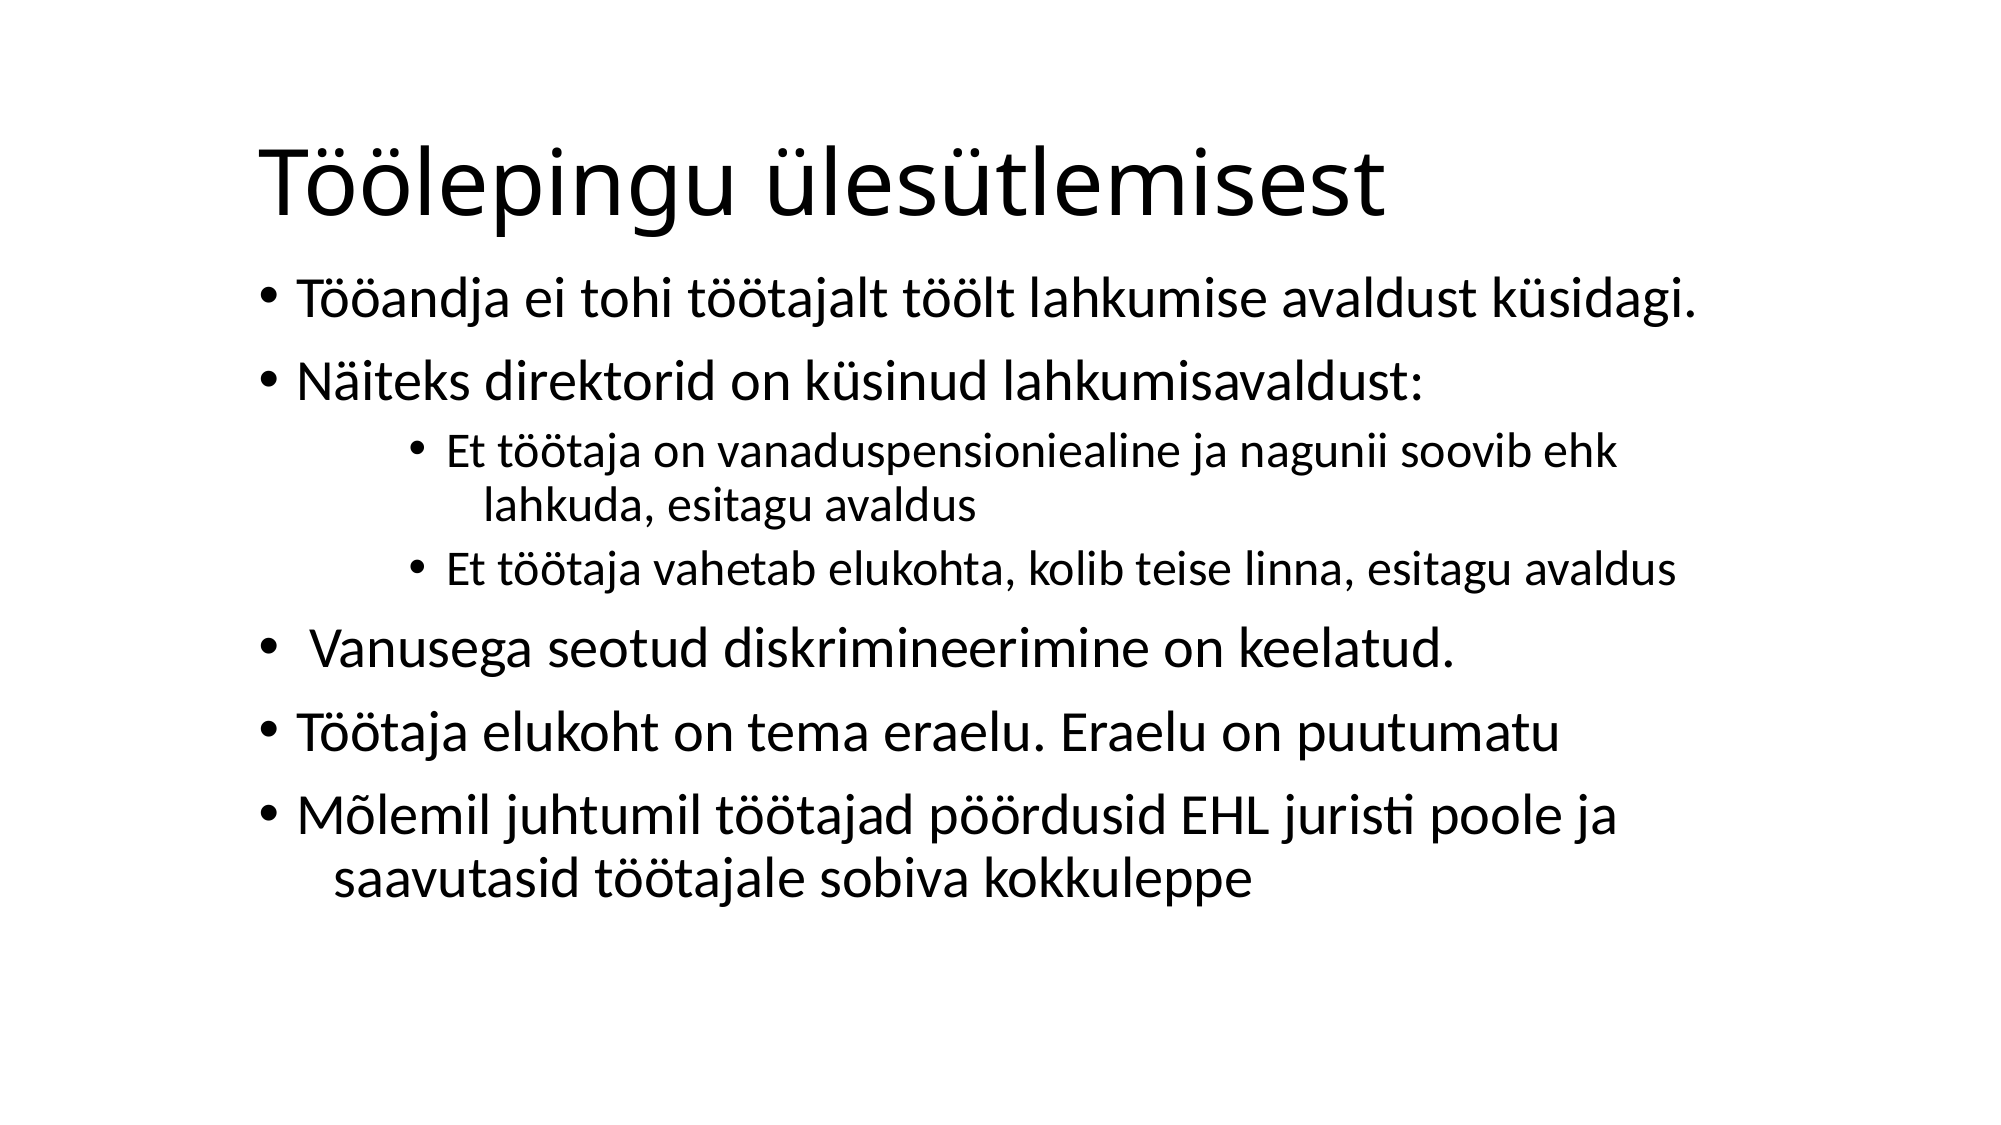

# Töölepingu ülesütlemisest
Tööandja ei tohi töötajalt töölt lahkumise avaldust küsidagi.
Näiteks direktorid on küsinud lahkumisavaldust:
Et töötaja on vanaduspensioniealine ja nagunii soovib ehk lahkuda, esitagu avaldus
Et töötaja vahetab elukohta, kolib teise linna, esitagu avaldus
 Vanusega seotud diskrimineerimine on keelatud.
Töötaja elukoht on tema eraelu. Eraelu on puutumatu
Mõlemil juhtumil töötajad pöördusid EHL juristi poole ja saavutasid töötajale sobiva kokkuleppe